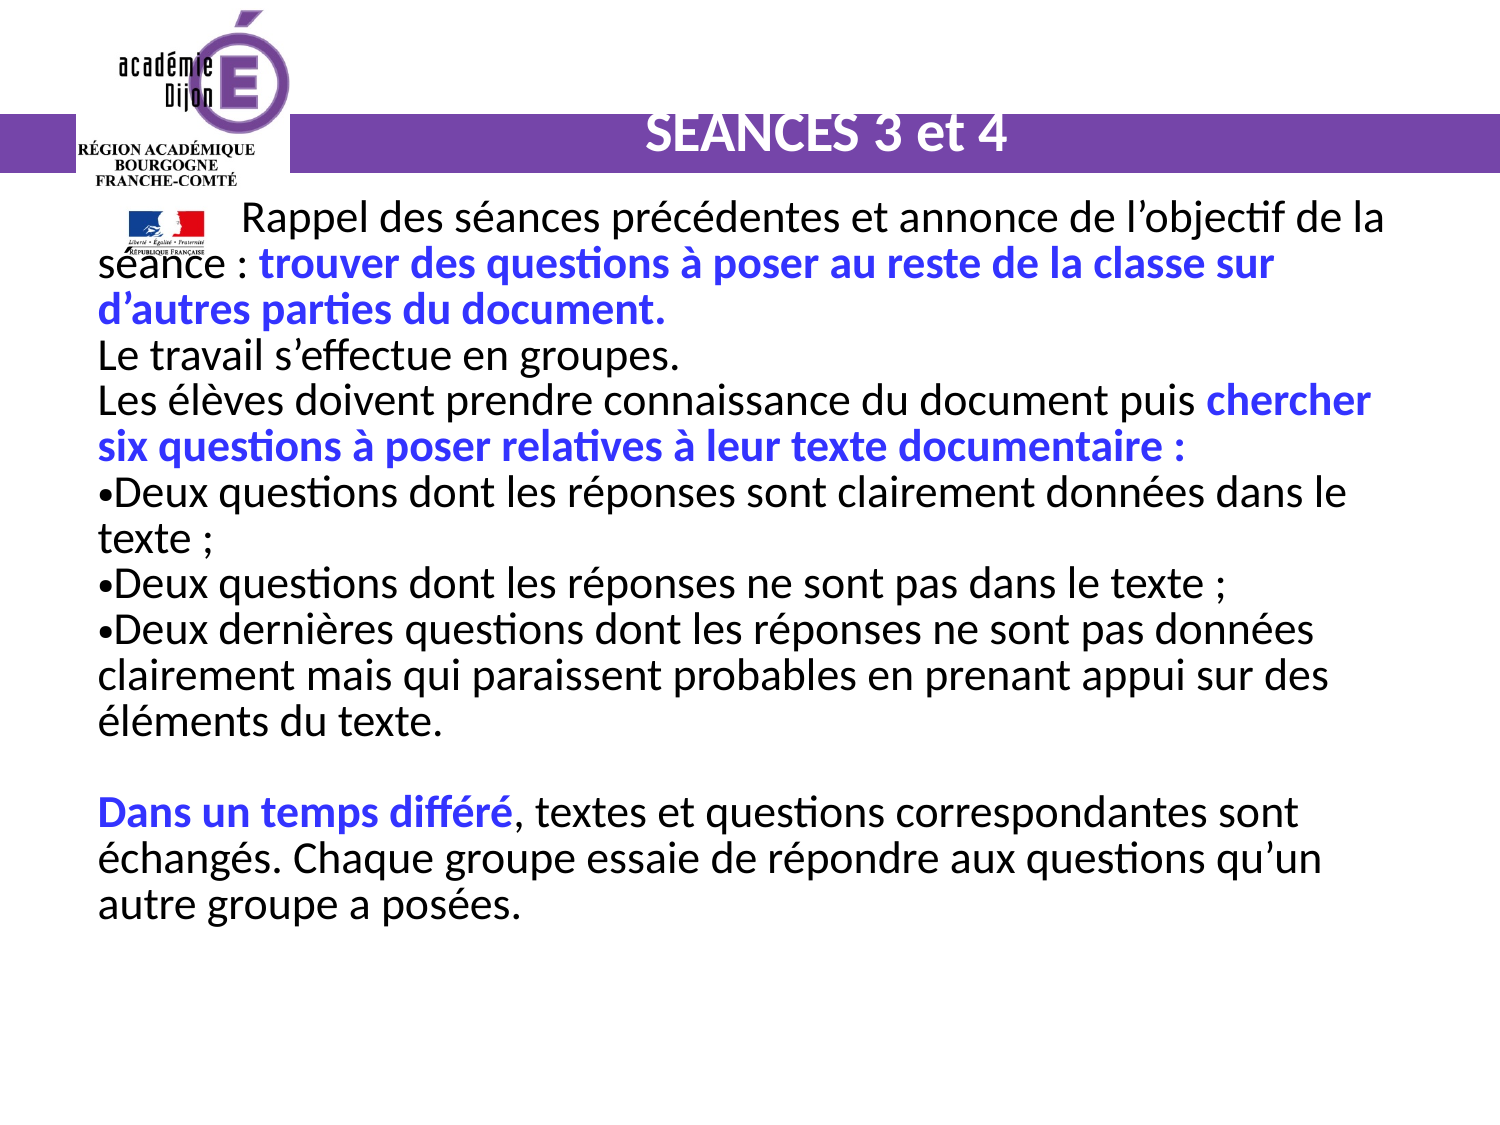

SEANCES 3 et 4
 Rappel des séances précédentes et annonce de l’objectif de la séance : trouver des questions à poser au reste de la classe sur d’autres parties du document.
Le travail s’effectue en groupes.
Les élèves doivent prendre connaissance du document puis chercher six questions à poser relatives à leur texte documentaire :
Deux questions dont les réponses sont clairement données dans le texte ;
Deux questions dont les réponses ne sont pas dans le texte ;
Deux dernières questions dont les réponses ne sont pas données clairement mais qui paraissent probables en prenant appui sur des éléments du texte.
Dans un temps différé, textes et questions correspondantes sont échangés. Chaque groupe essaie de répondre aux questions qu’un autre groupe a posées.